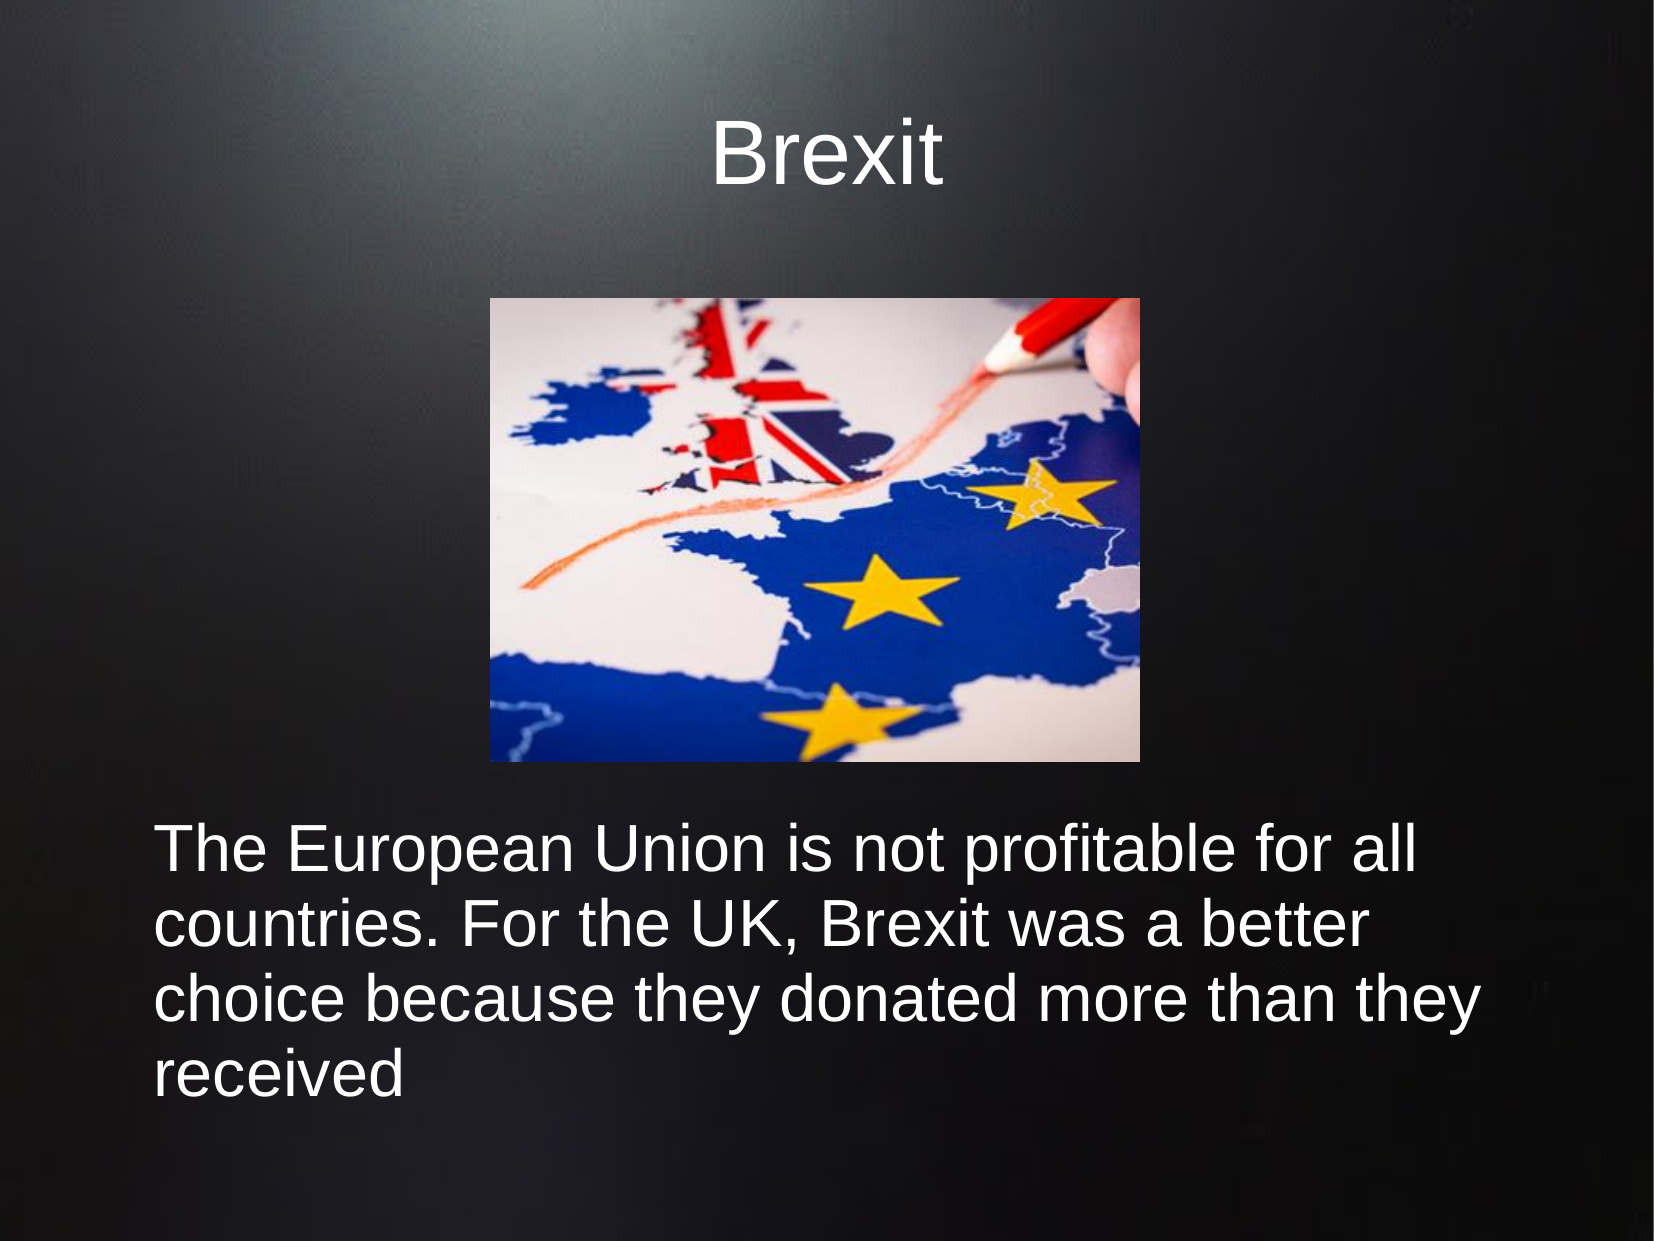

# Brexit
The European Union is not profitable for all countries. For the UK, Brexit was a better choice because they donated more than they received